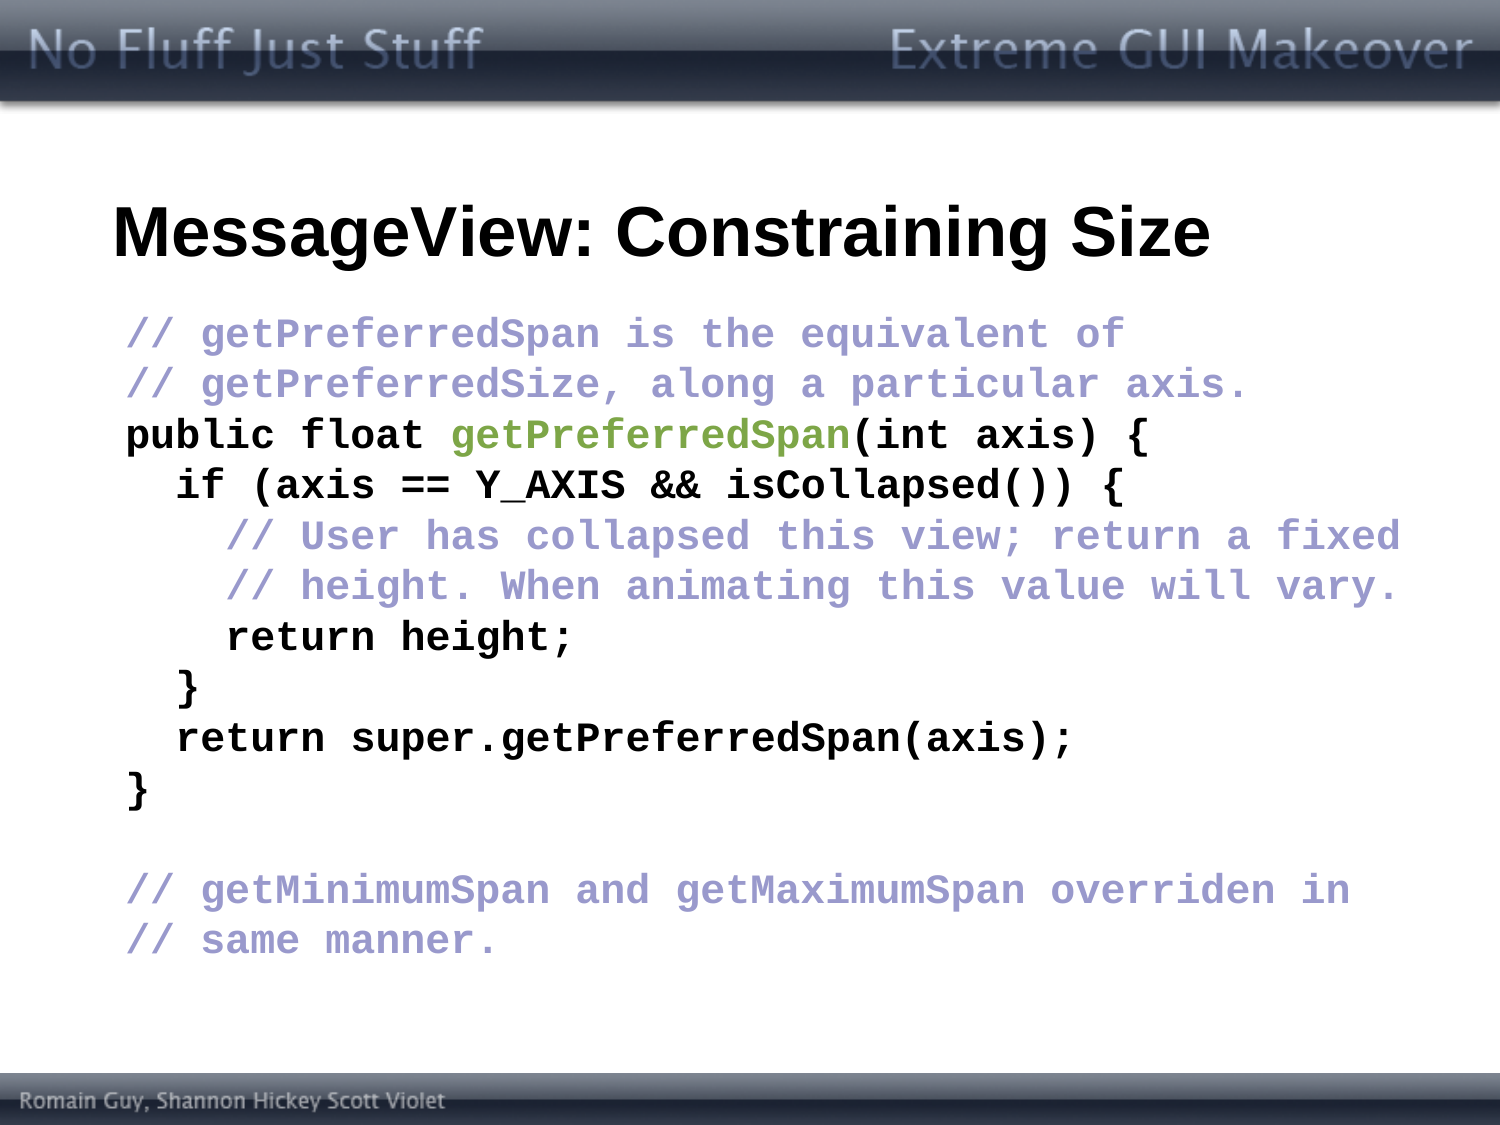

# MessageView: Constraining Size
// getPreferredSpan is the equivalent of
// getPreferredSize, along a particular axis.
public float getPreferredSpan(int axis) {
 if (axis == Y_AXIS && isCollapsed()) {
 // User has collapsed this view; return a fixed
 // height. When animating this value will vary.
 return height;
 }
 return super.getPreferredSpan(axis);
}
// getMinimumSpan and getMaximumSpan overriden in
// same manner.